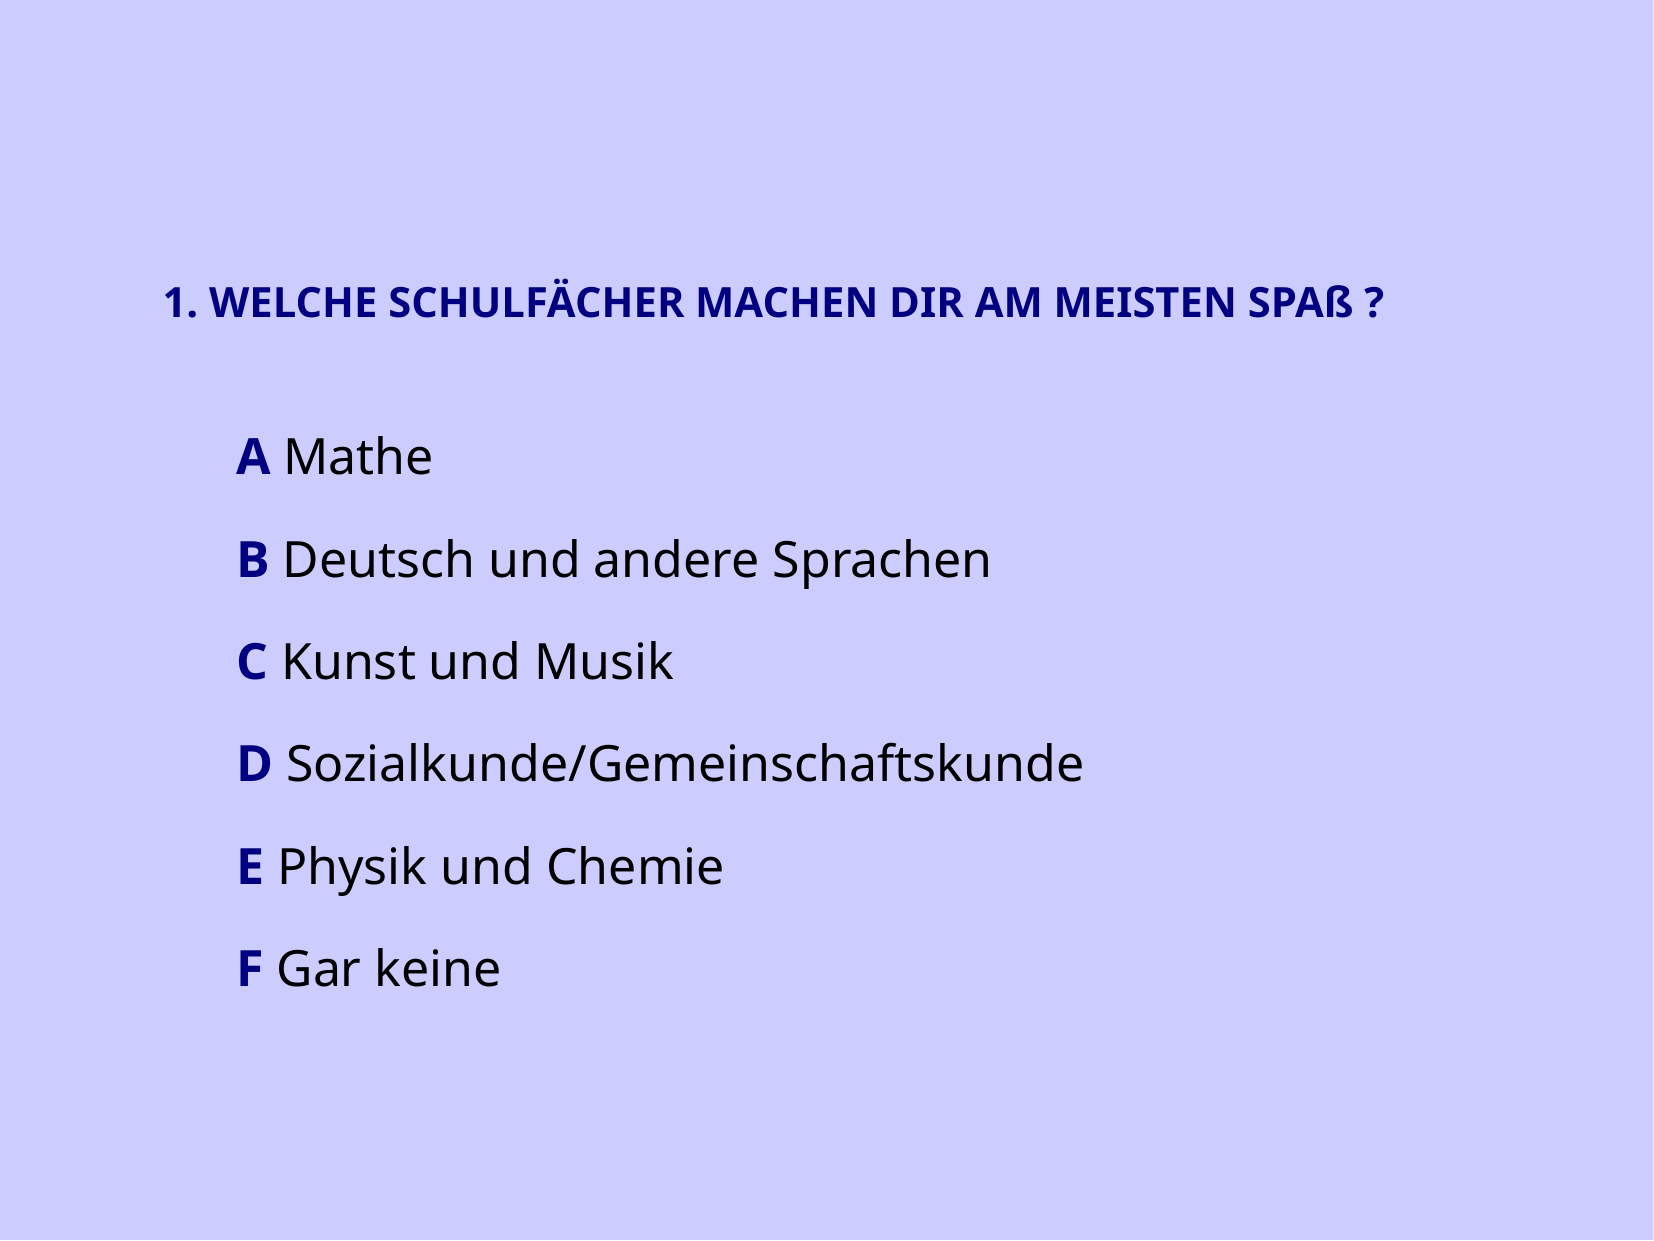

1. WELCHE SCHULFÄCHER MACHEN DIR AM MEISTEN SPAß ?
	A Mathe
	B Deutsch und andere Sprachen
	C Kunst und Musik
	D Sozialkunde/Gemeinschaftskunde
	E Physik und Chemie
	F Gar keine